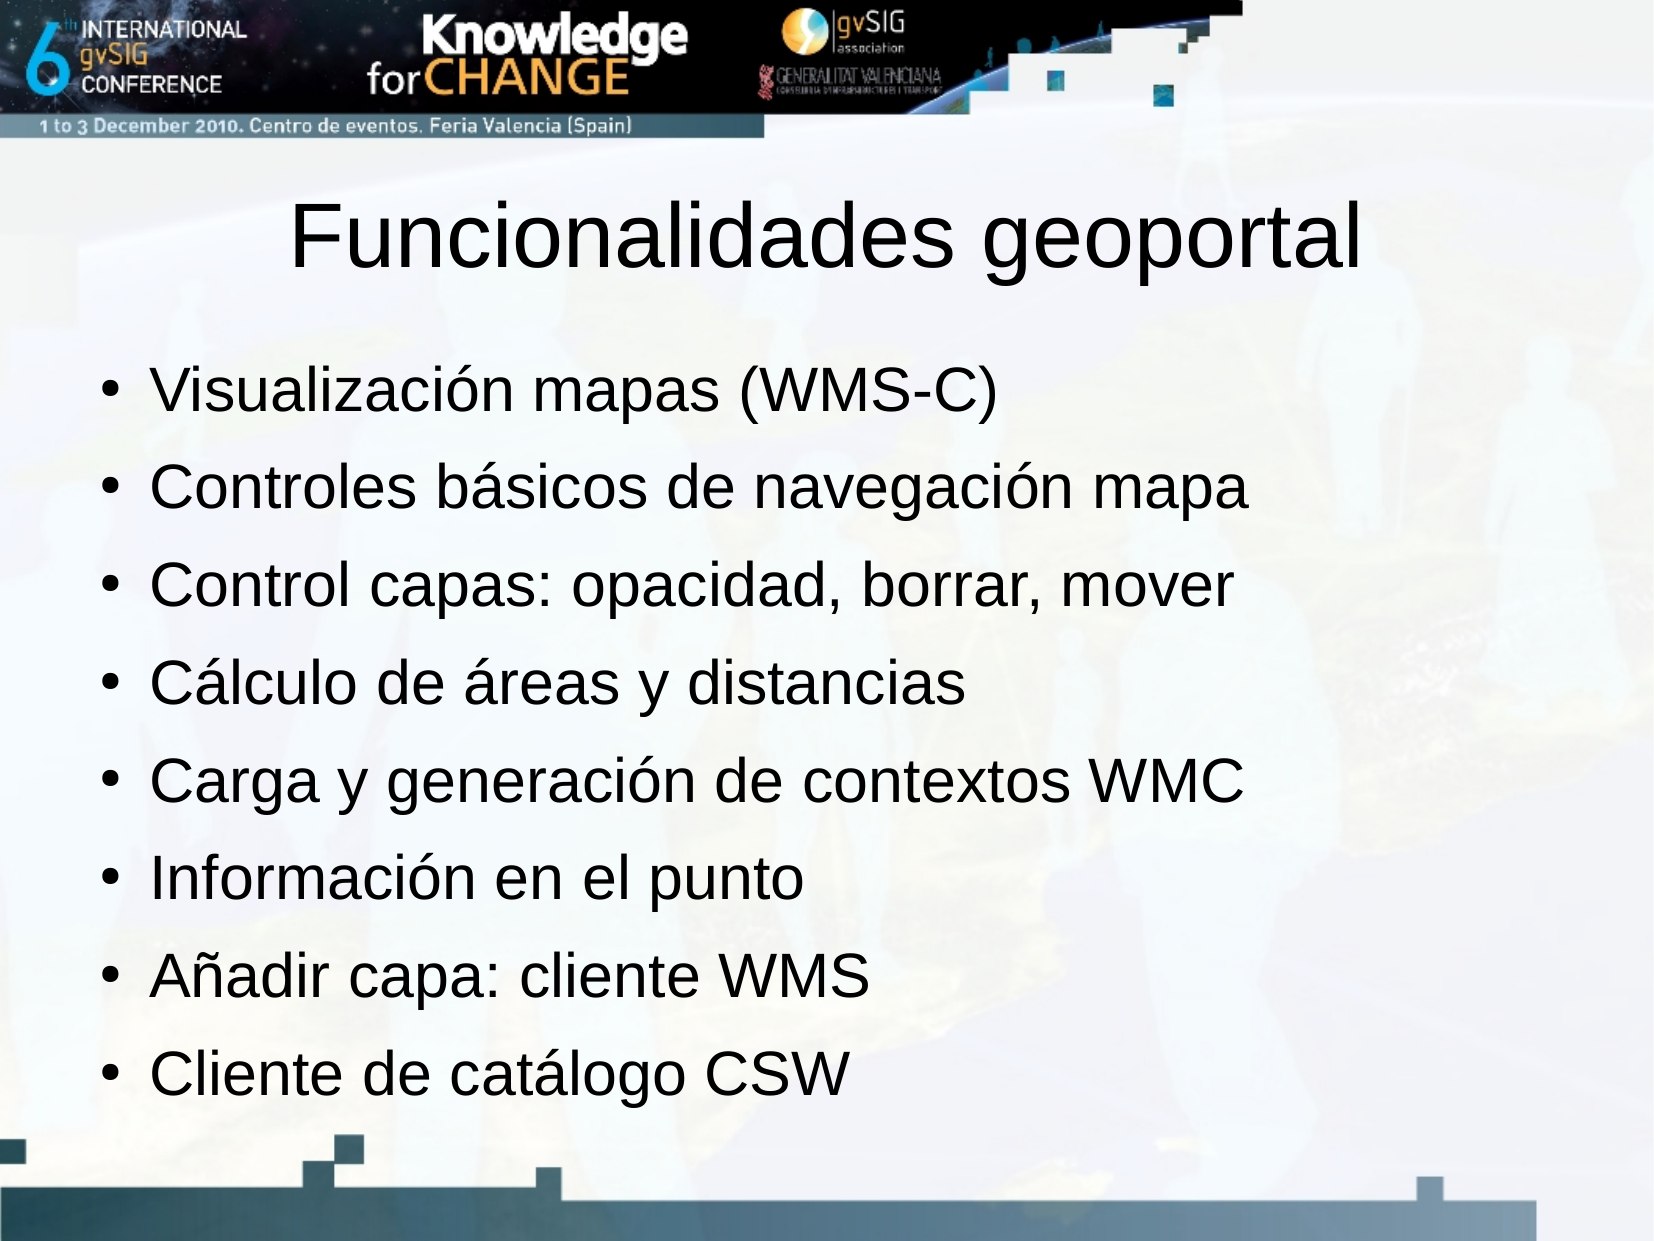

# Funcionalidades geoportal
Visualización mapas (WMS-C)
Controles básicos de navegación mapa
Control capas: opacidad, borrar, mover
Cálculo de áreas y distancias
Carga y generación de contextos WMC
Información en el punto
Añadir capa: cliente WMS
Cliente de catálogo CSW